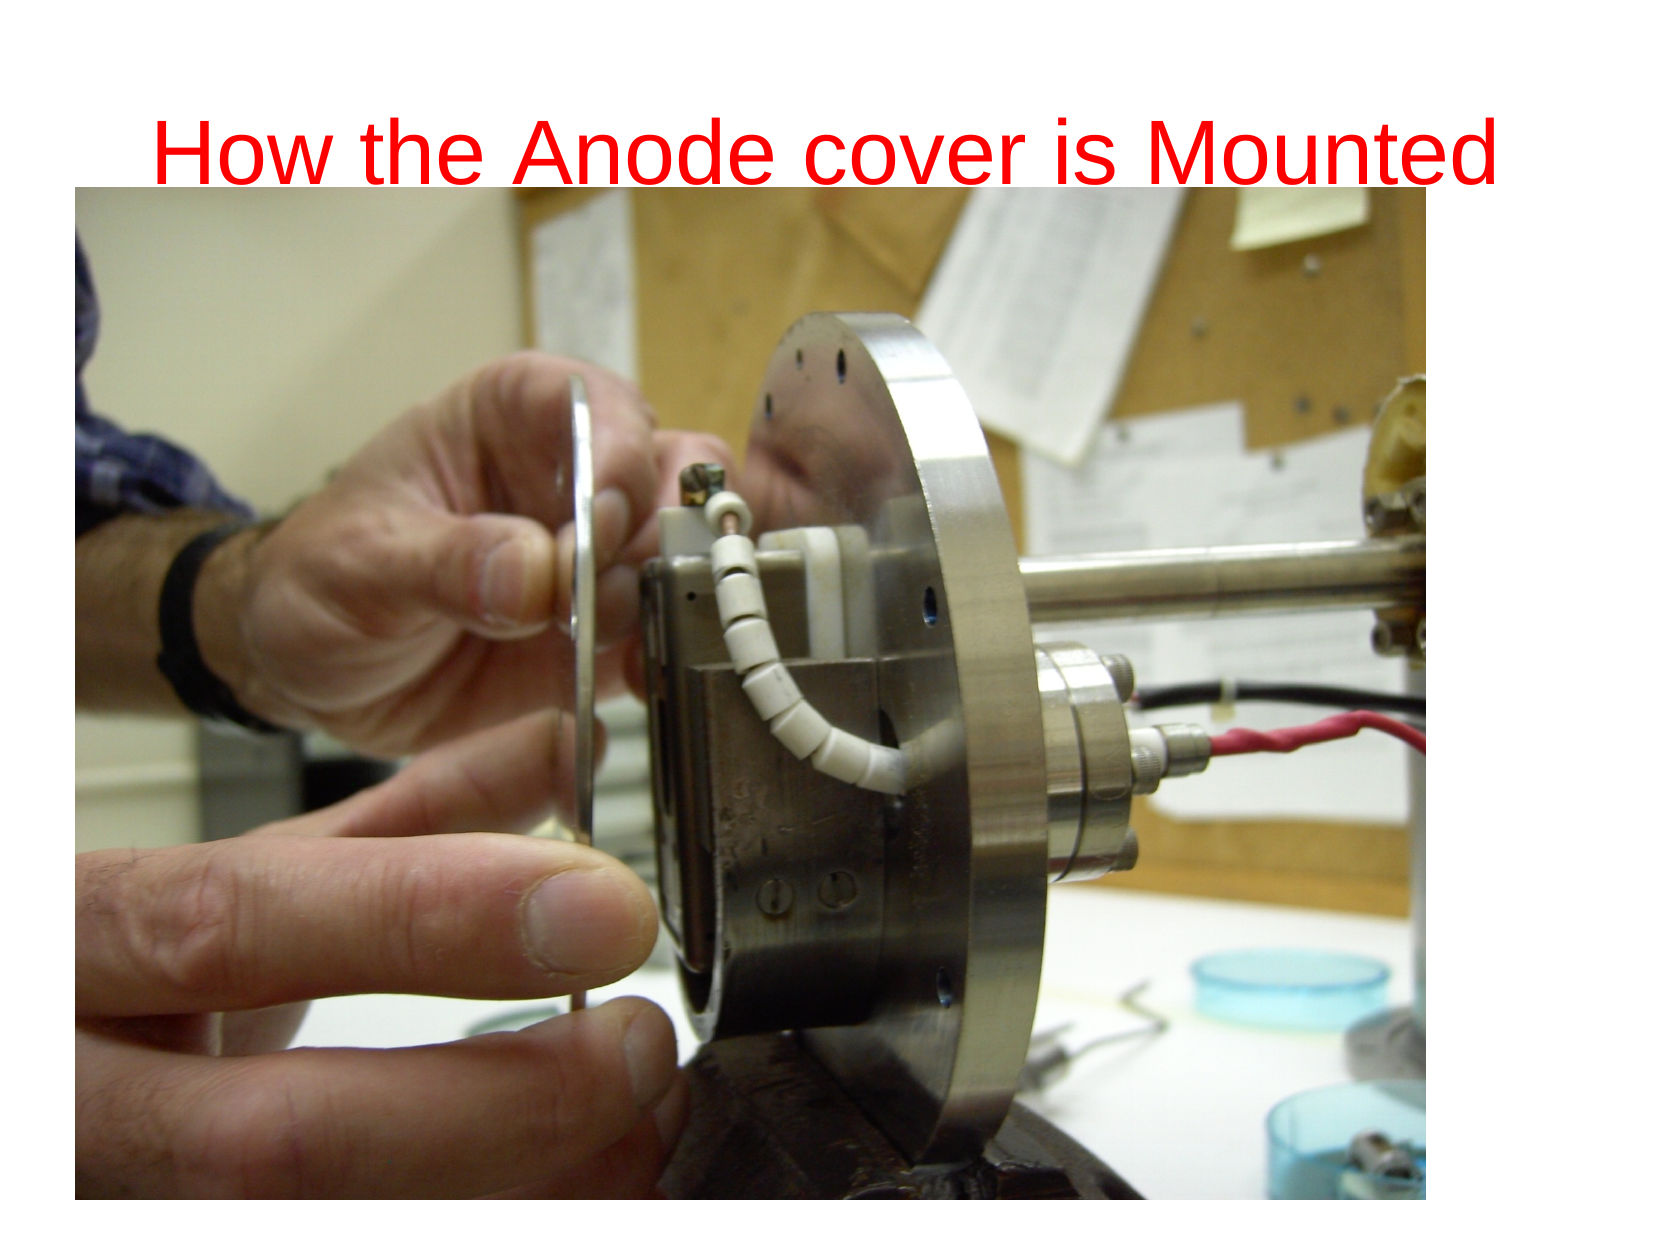

# How the Anode cover is Mounted